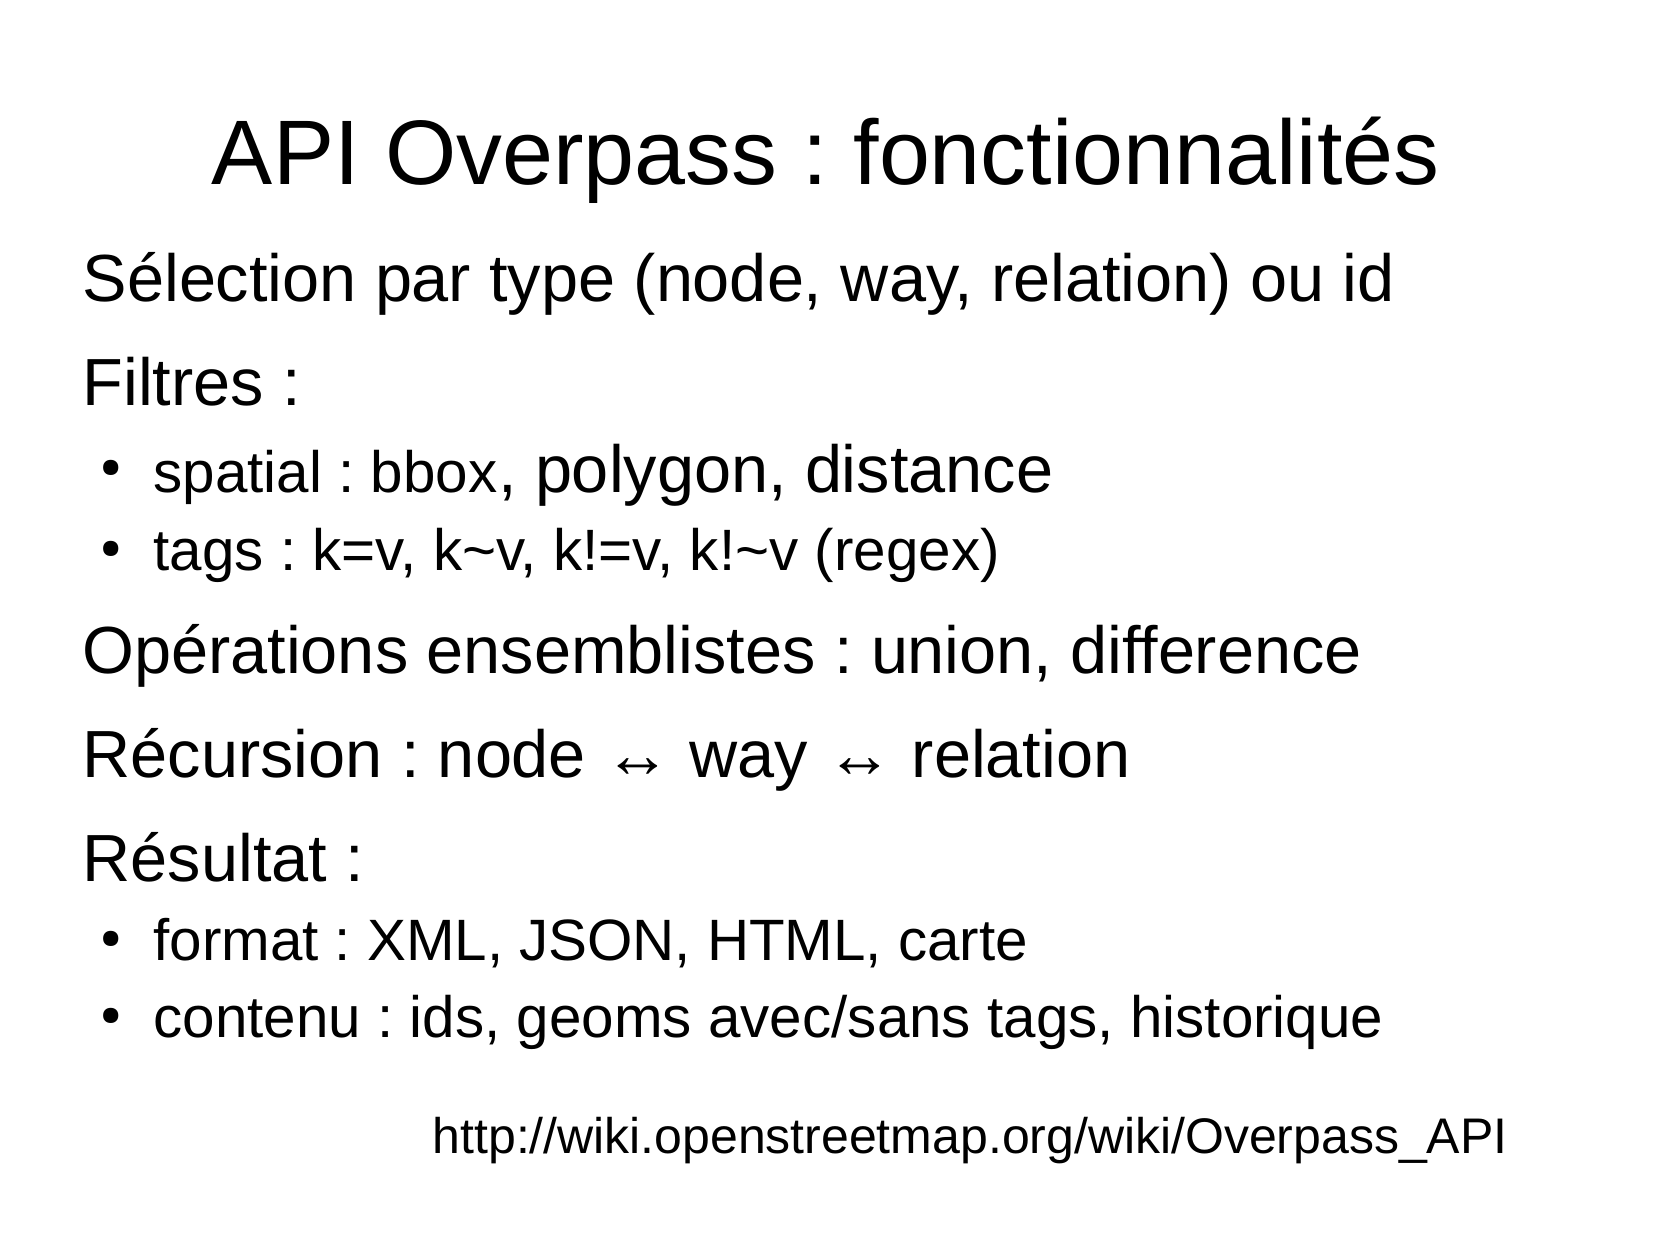

# API Overpass : fonctionnalités
Sélection par type (node, way, relation) ou id
Filtres :
spatial : bbox, polygon, distance
tags : k=v, k~v, k!=v, k!~v (regex)
Opérations ensemblistes : union, difference
Récursion : node ↔ way ↔ relation
Résultat :
format : XML, JSON, HTML, carte
contenu : ids, geoms avec/sans tags, historique
http://wiki.openstreetmap.org/wiki/Overpass_API